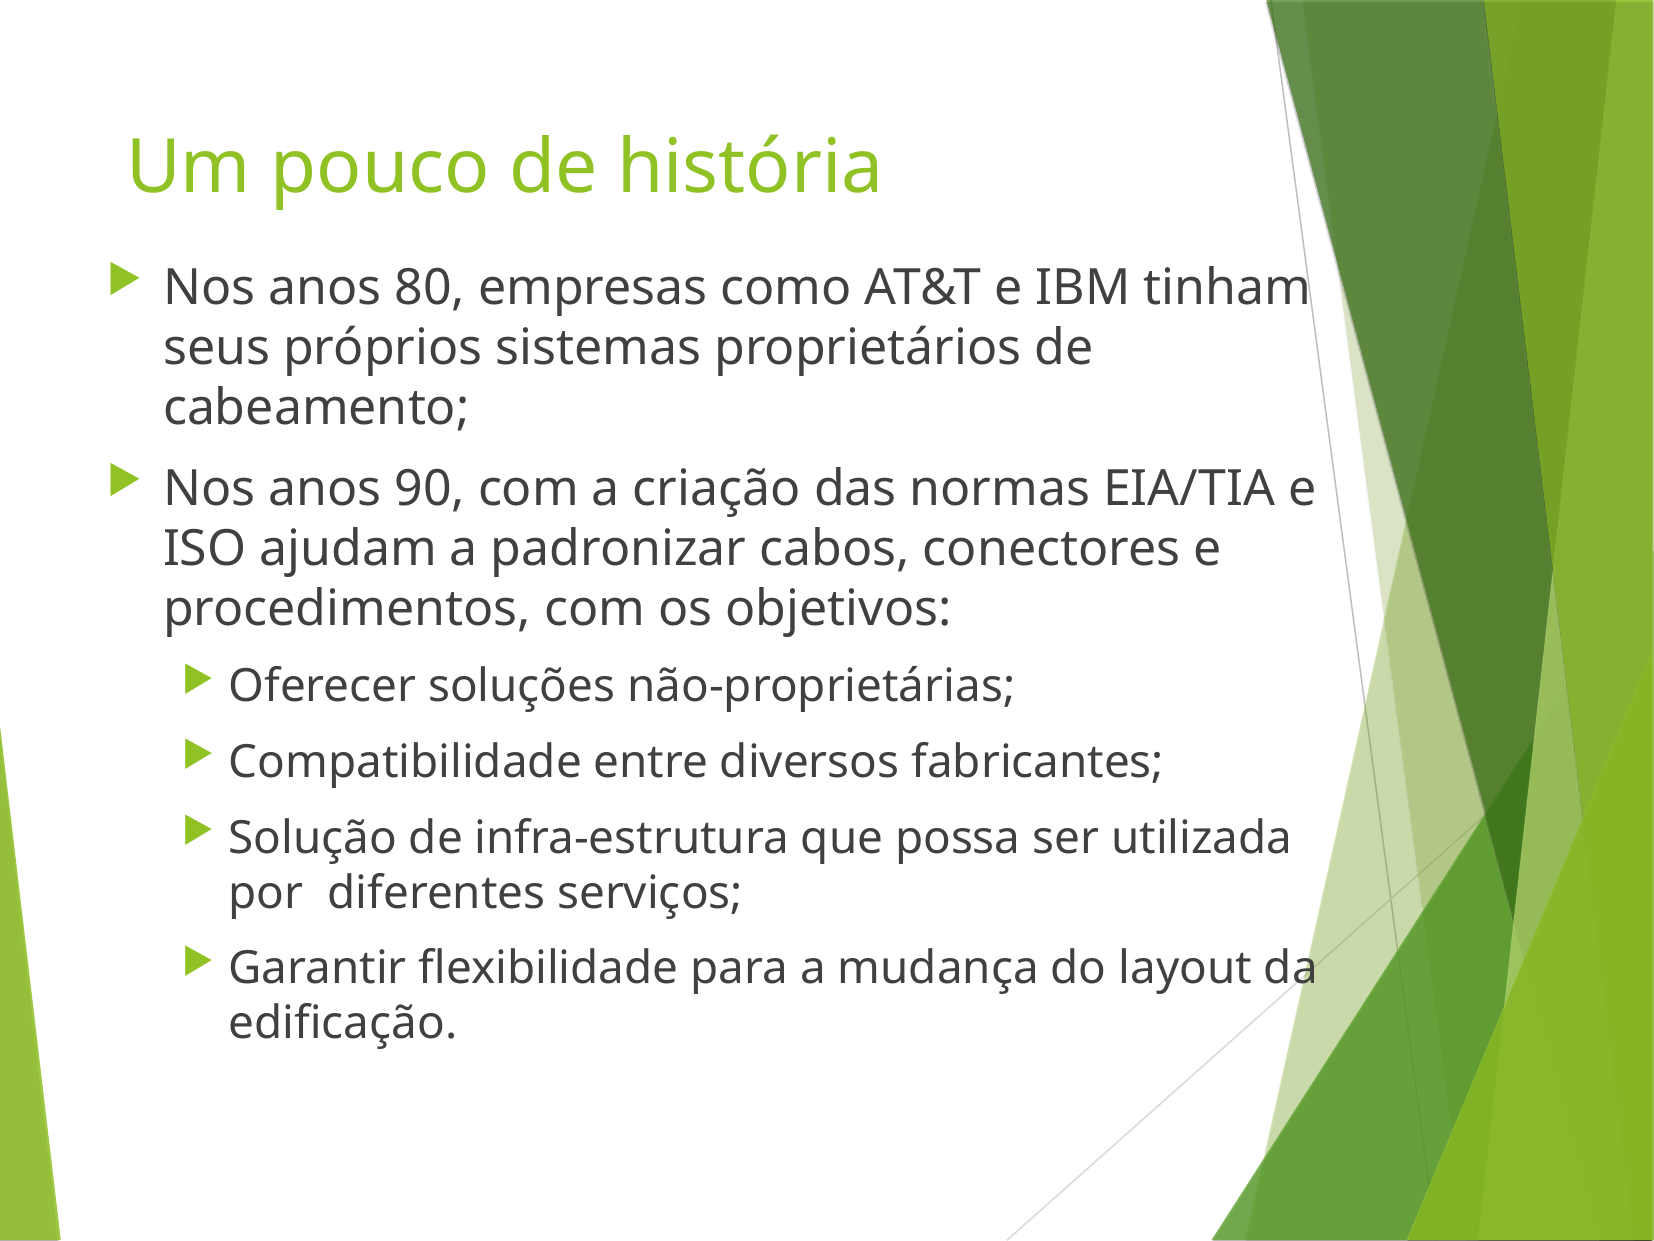

# Um pouco de história
Nos anos 80, empresas como AT&T e IBM tinham seus próprios sistemas proprietários de cabeamento;
Nos anos 90, com a criação das normas EIA/TIA e ISO ajudam a padronizar cabos, conectores e procedimentos, com os objetivos:
Oferecer soluções não-proprietárias;
Compatibilidade entre diversos fabricantes;
Solução de infra-estrutura que possa ser utilizada por diferentes serviços;
Garantir flexibilidade para a mudança do layout da edificação.